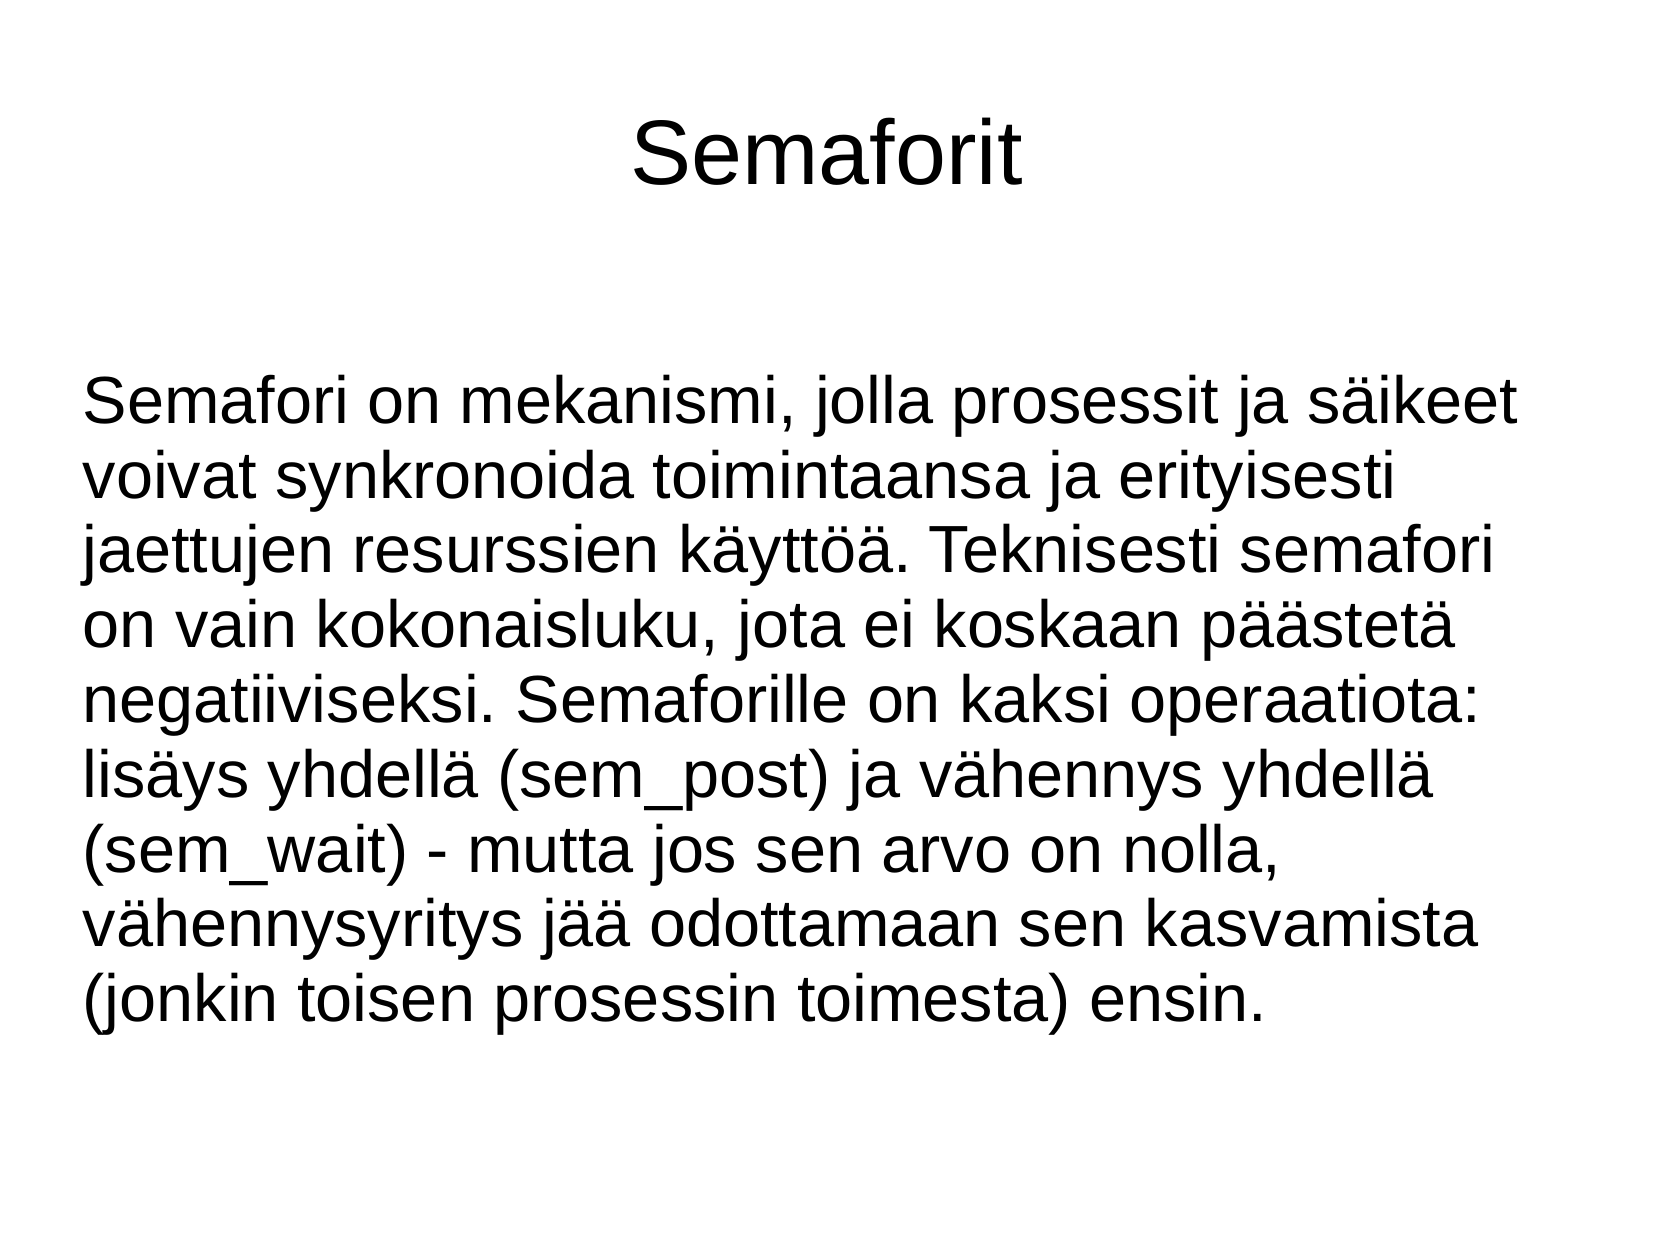

# Semaforit
Semafori on mekanismi, jolla prosessit ja säikeet voivat synkronoida toimintaansa ja erityisesti jaettujen resurssien käyttöä. Teknisesti semafori on vain kokonaisluku, jota ei koskaan päästetä negatiiviseksi. Semaforille on kaksi operaatiota: lisäys yhdellä (sem_post) ja vähennys yhdellä (sem_wait) - mutta jos sen arvo on nolla, vähennysyritys jää odottamaan sen kasvamista (jonkin toisen prosessin toimesta) ensin.